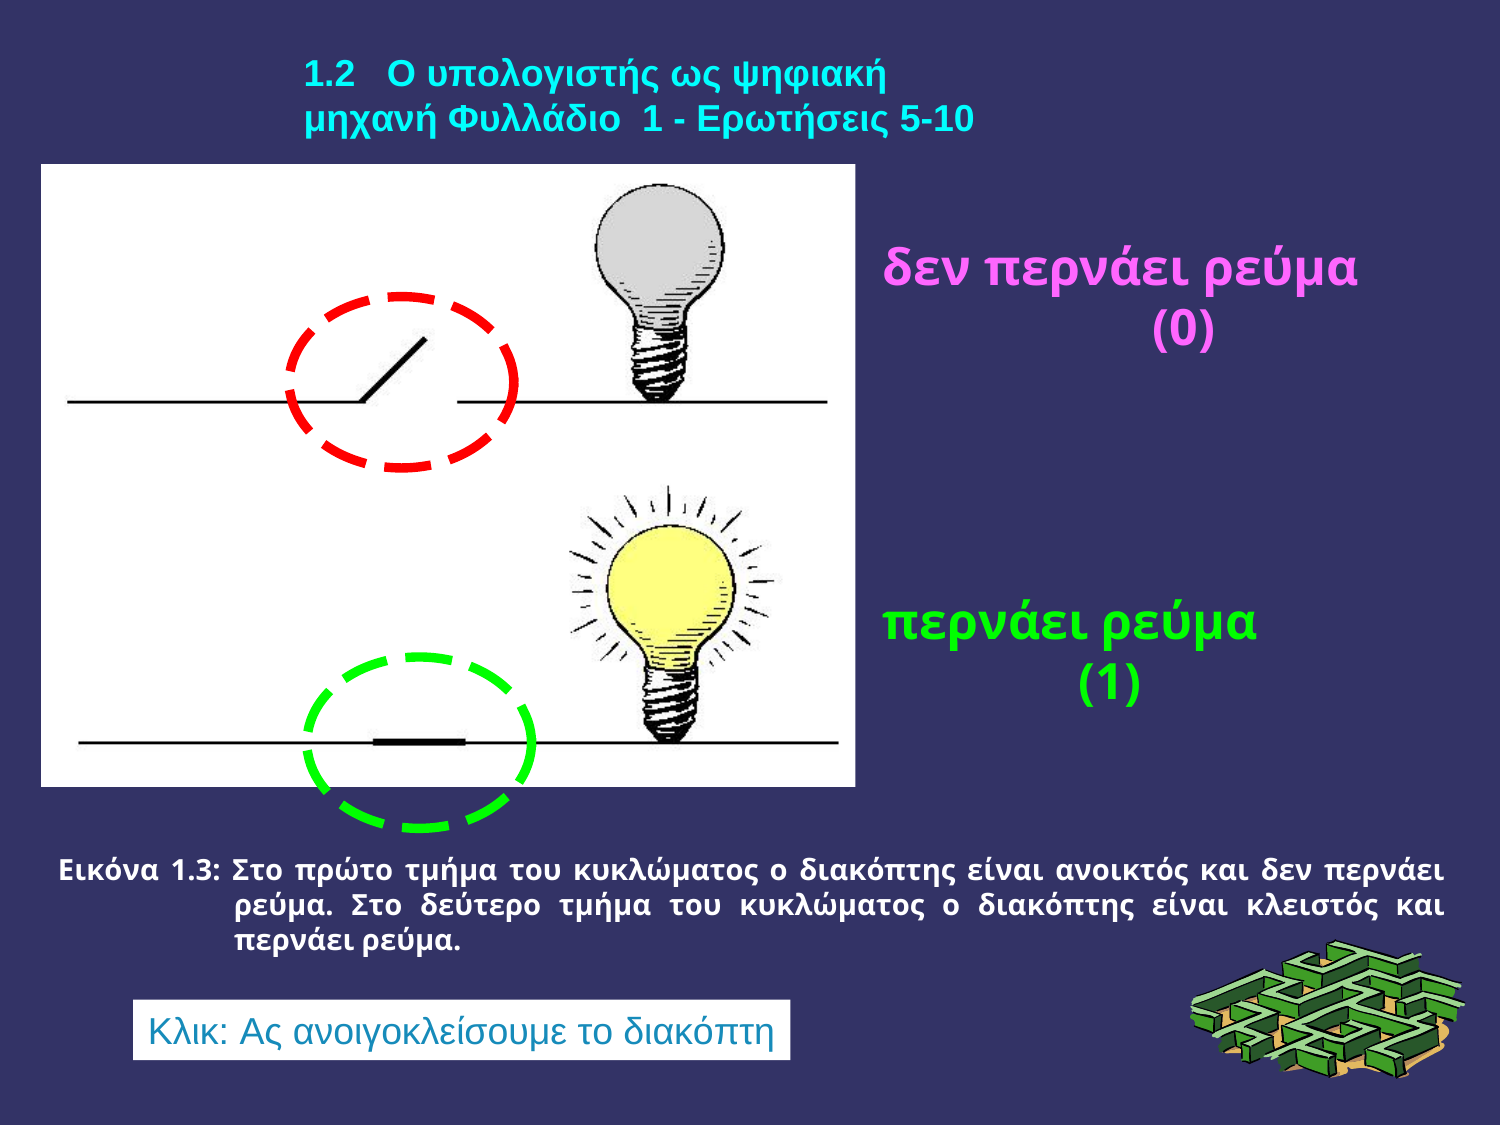

1.2 Ο υπολογιστής ως ψηφιακή μηχανή Φυλλάδιο 1 - Ερωτήσεις 5-10
δεν περνάει ρεύμα
(0)
περνάει ρεύμα
(1)
Εικόνα 1.3: Στο πρώτο τμήμα του κυκλώματος ο διακόπτης είναι ανοικτός και δεν περνάει ρεύμα. Στο δεύτερο τμήμα του κυκλώματος ο διακόπτης είναι κλειστός και περνάει ρεύμα.
Κλικ: Ας ανοιγοκλείσουμε το διακόπτη